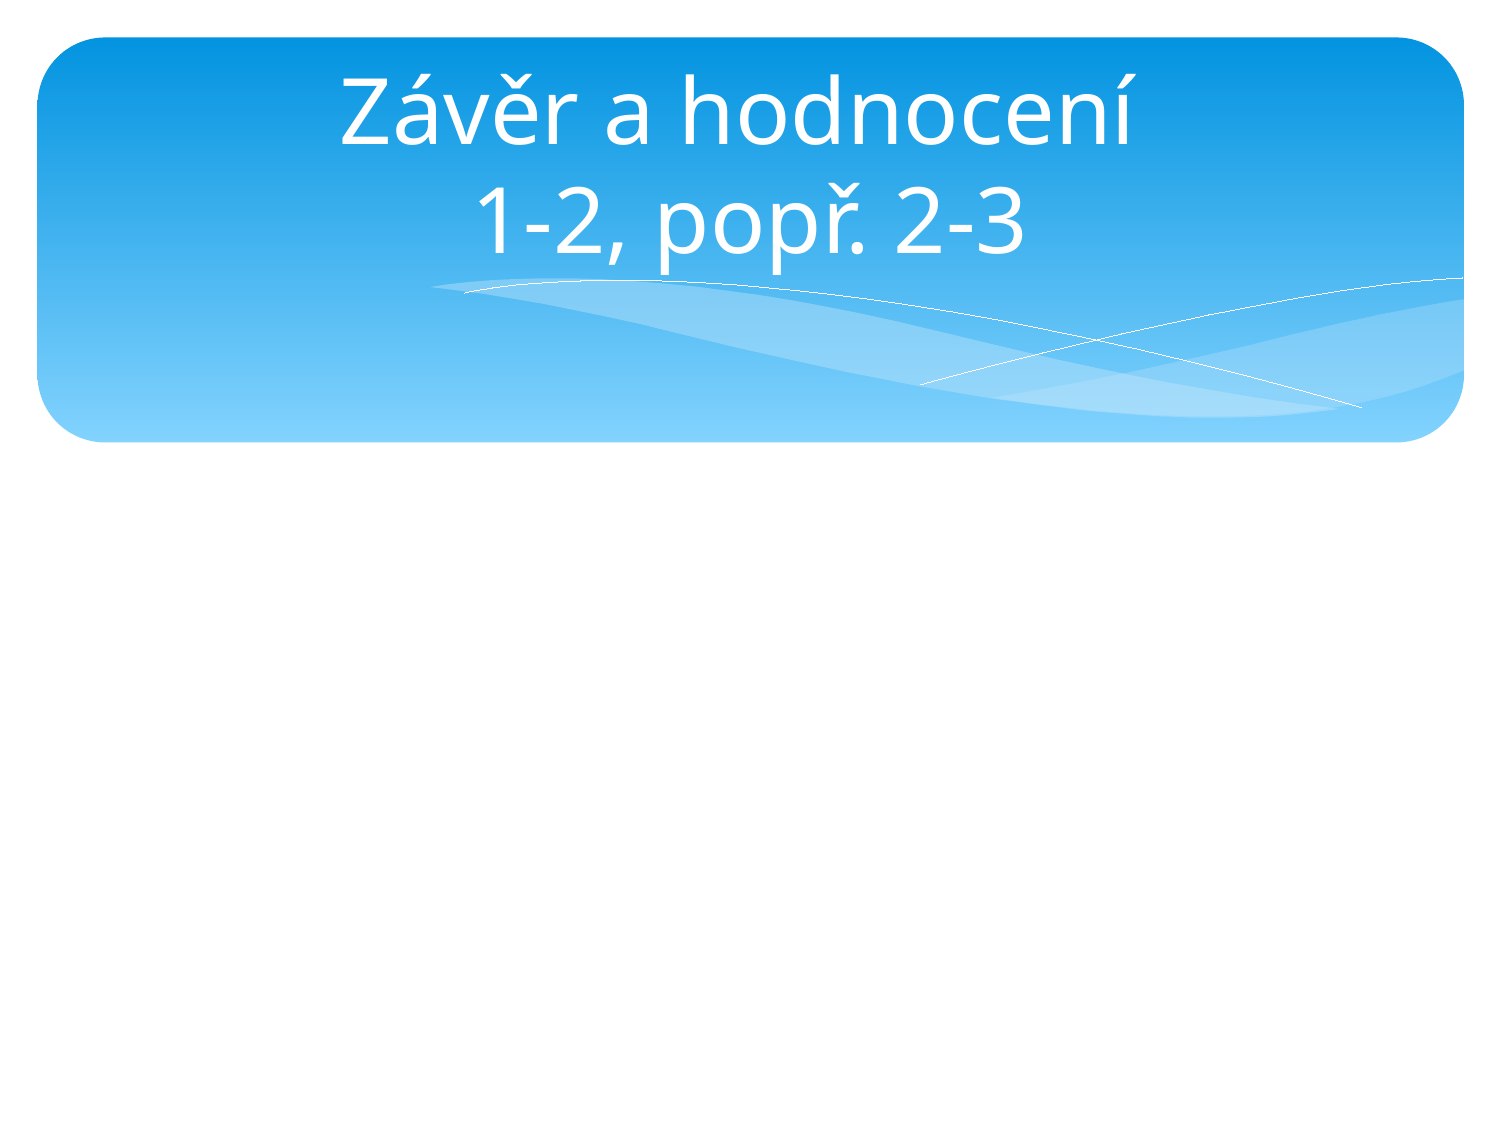

# Závěr a hodnocení 1-2, popř. 2-3